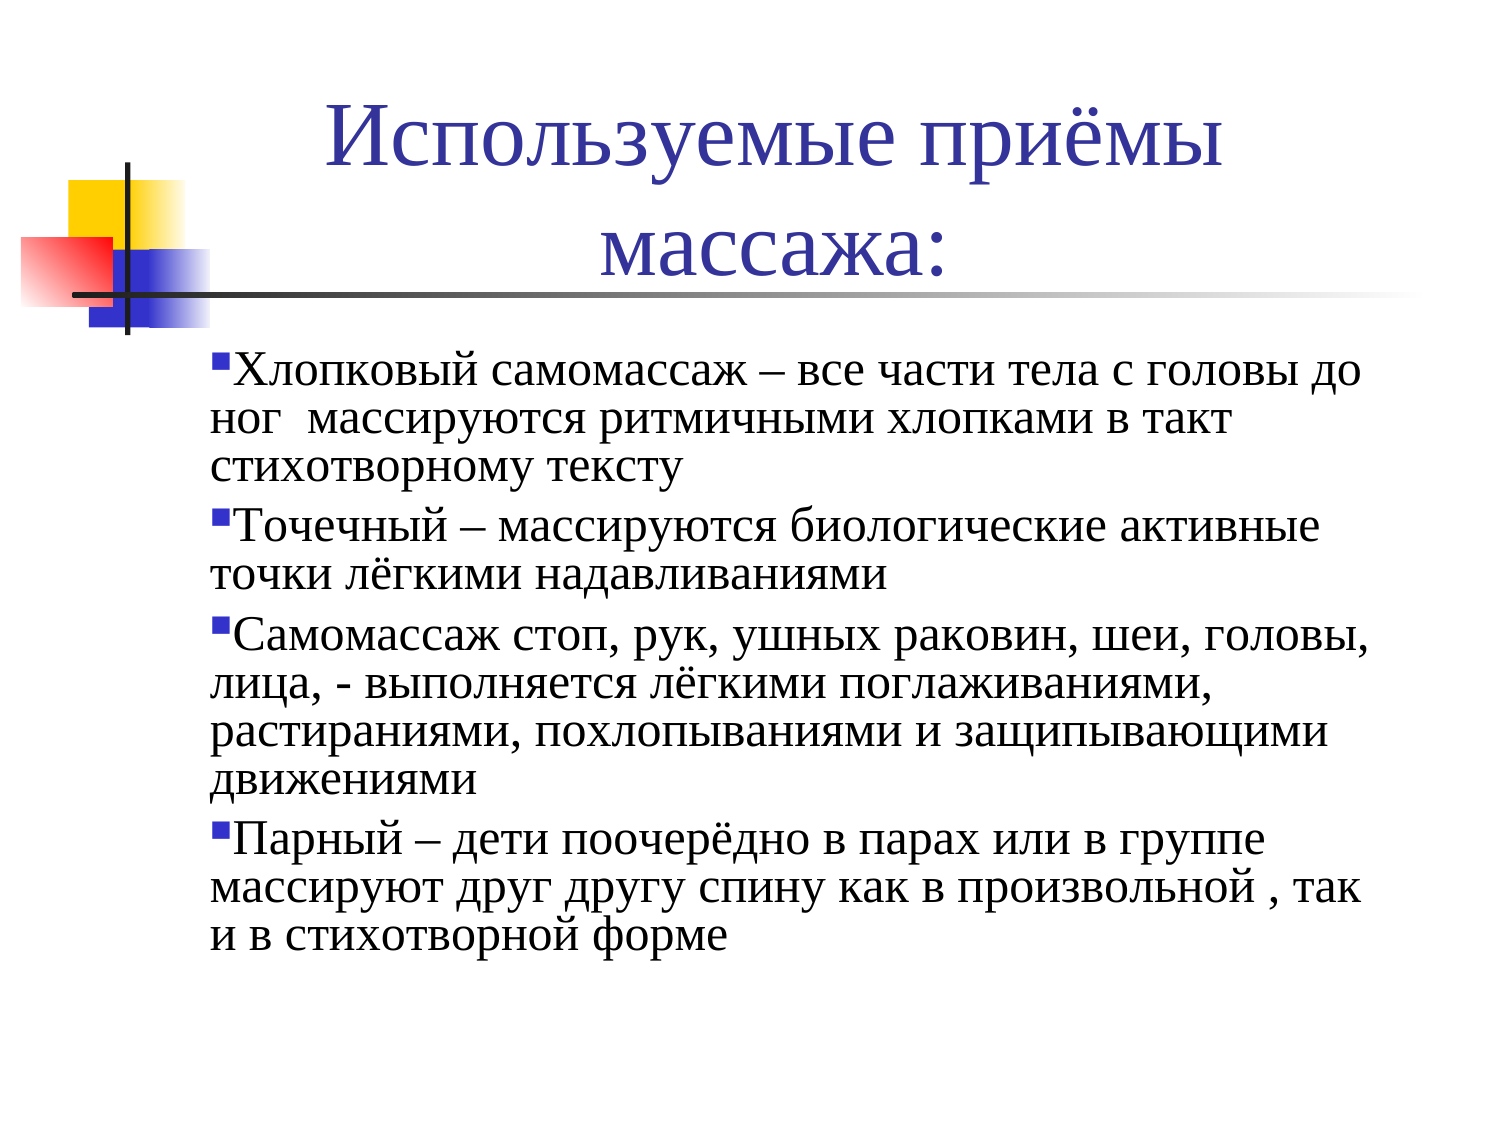

# Используемые приёмы массажа:
Хлопковый самомассаж – все части тела с головы до ног массируются ритмичными хлопками в такт стихотворному тексту
Точечный – массируются биологические активные точки лёгкими надавливаниями
Самомассаж стоп, рук, ушных раковин, шеи, головы, лица, - выполняется лёгкими поглаживаниями, растираниями, похлопываниями и защипывающими движениями
Парный – дети поочерёдно в парах или в группе массируют друг другу спину как в произвольной , так и в стихотворной форме